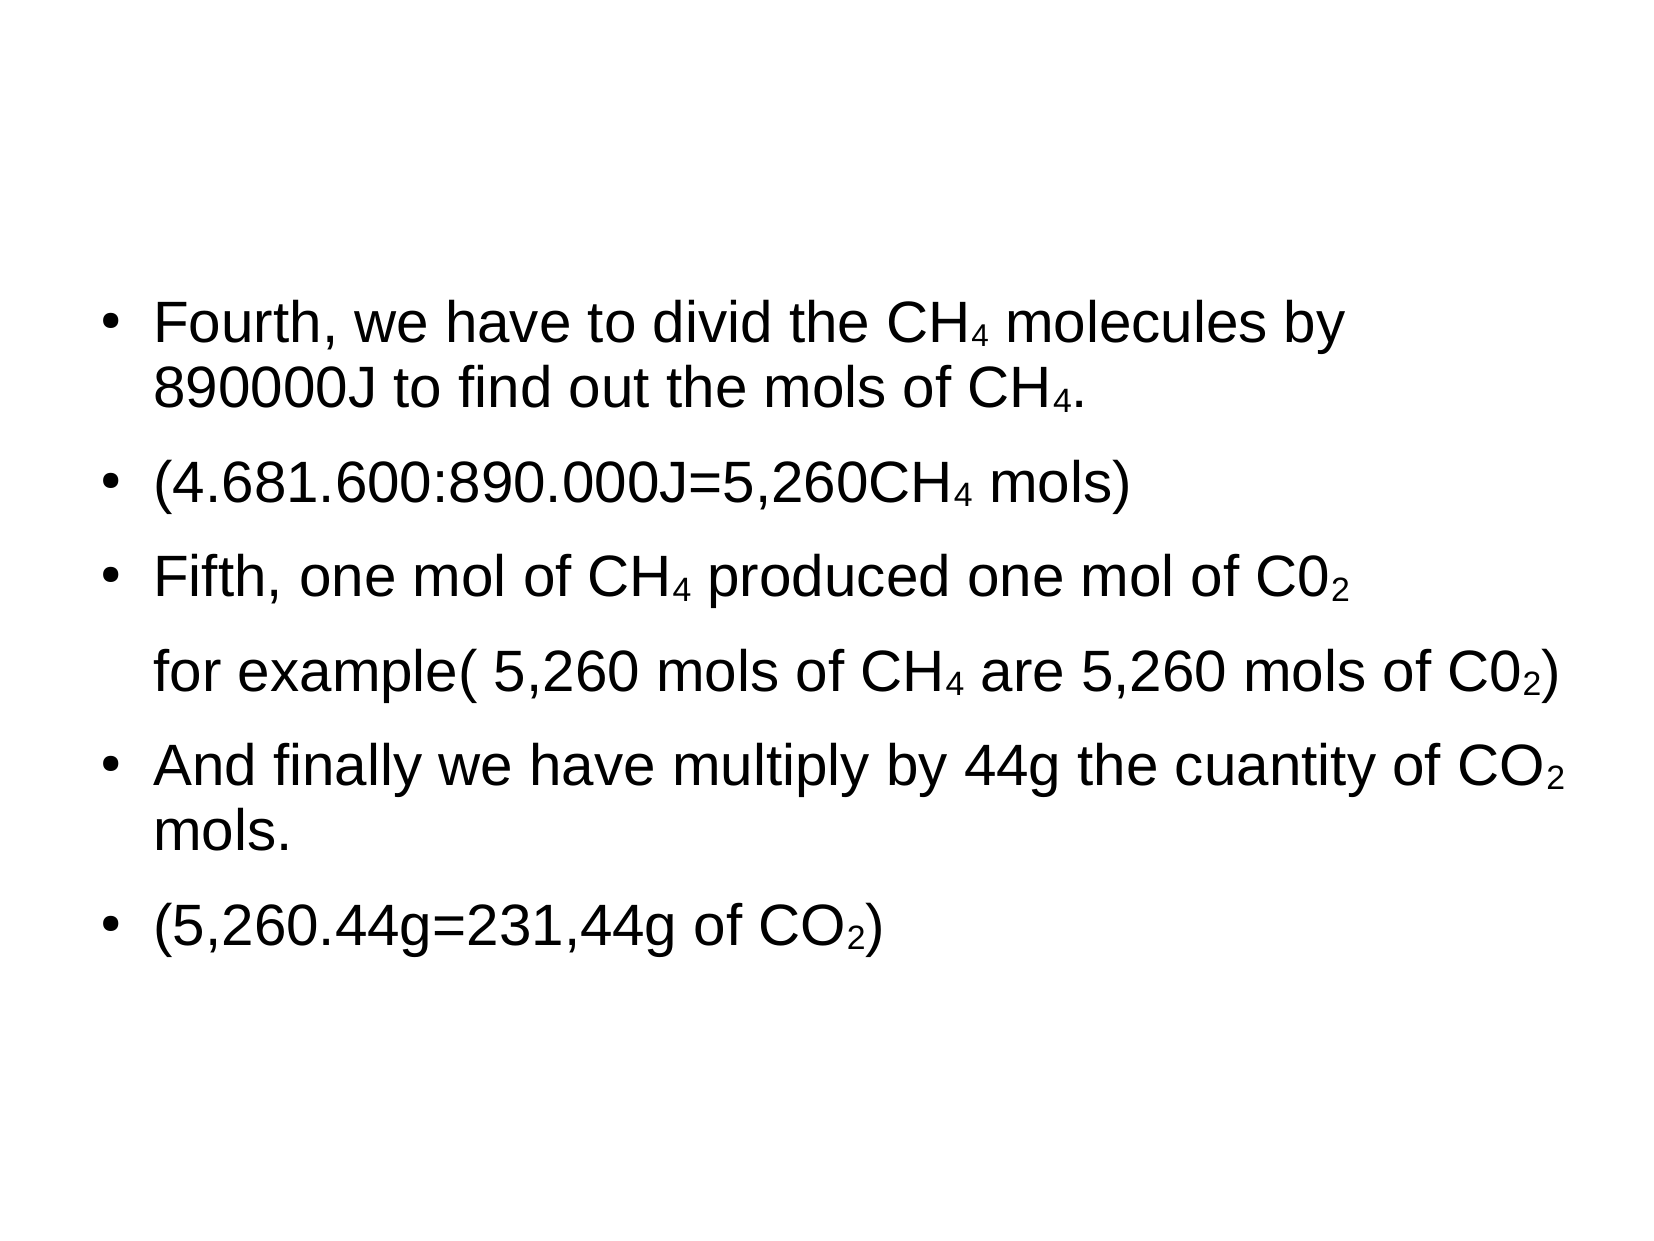

#
Fourth, we have to divid the CH4 molecules by 890000J to find out the mols of CH4.
(4.681.600:890.000J=5,260CH4 mols)
Fifth, one mol of CH4 produced one mol of C02
for example( 5,260 mols of CH4 are 5,260 mols of C02)
And finally we have multiply by 44g the cuantity of CO2 mols.
(5,260.44g=231,44g of CO2)